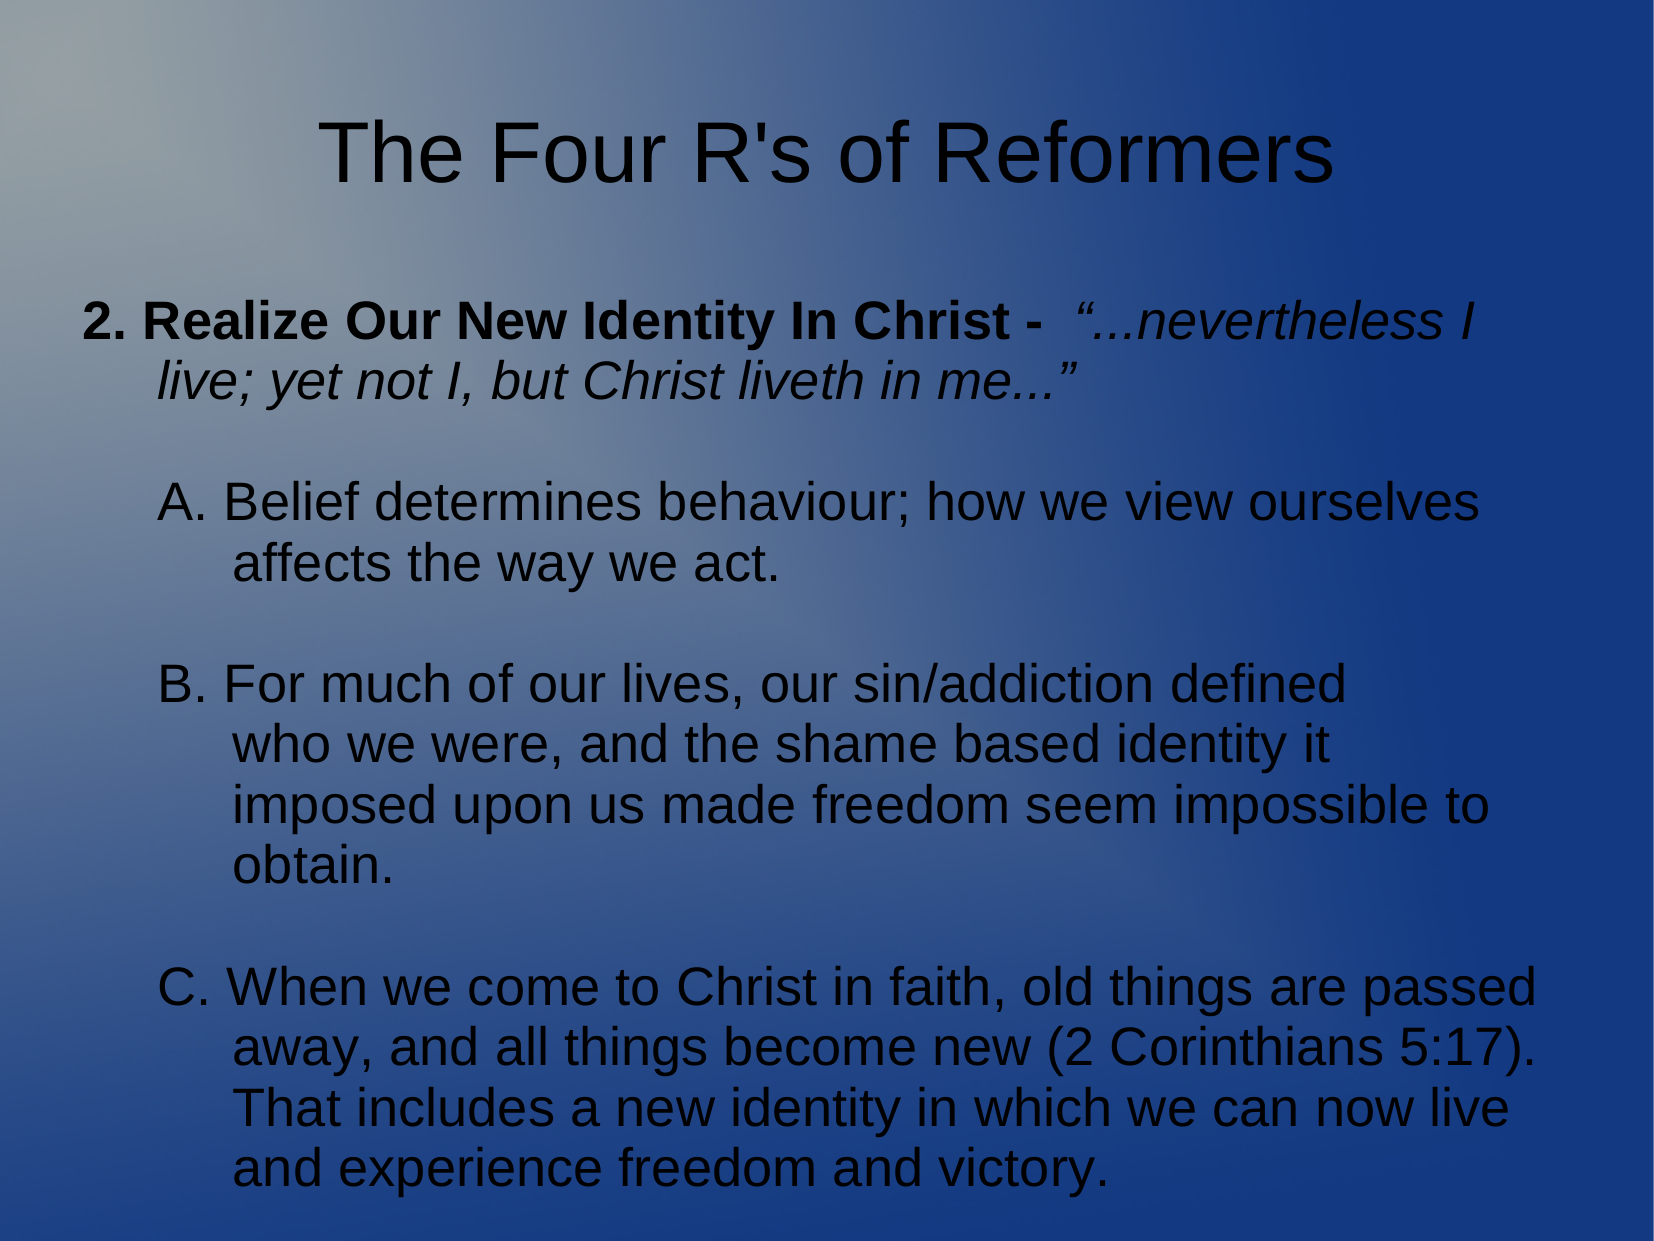

# The Four R's of Reformers
2. Realize Our New Identity In Christ - “...nevertheless I 		live; yet not I, but Christ liveth in me...”
	A. Belief determines behaviour; how we view ourselves 			affects the way we act.
	B. For much of our lives, our sin/addiction defined 				who we were, and the shame based identity it 					imposed upon us made freedom seem impossible to 			obtain.
	C. When we come to Christ in faith, old things are passed 		away, and all things become new (2 Corinthians 5:17). 		That includes a new identity in which we can now live 		and experience freedom and victory.